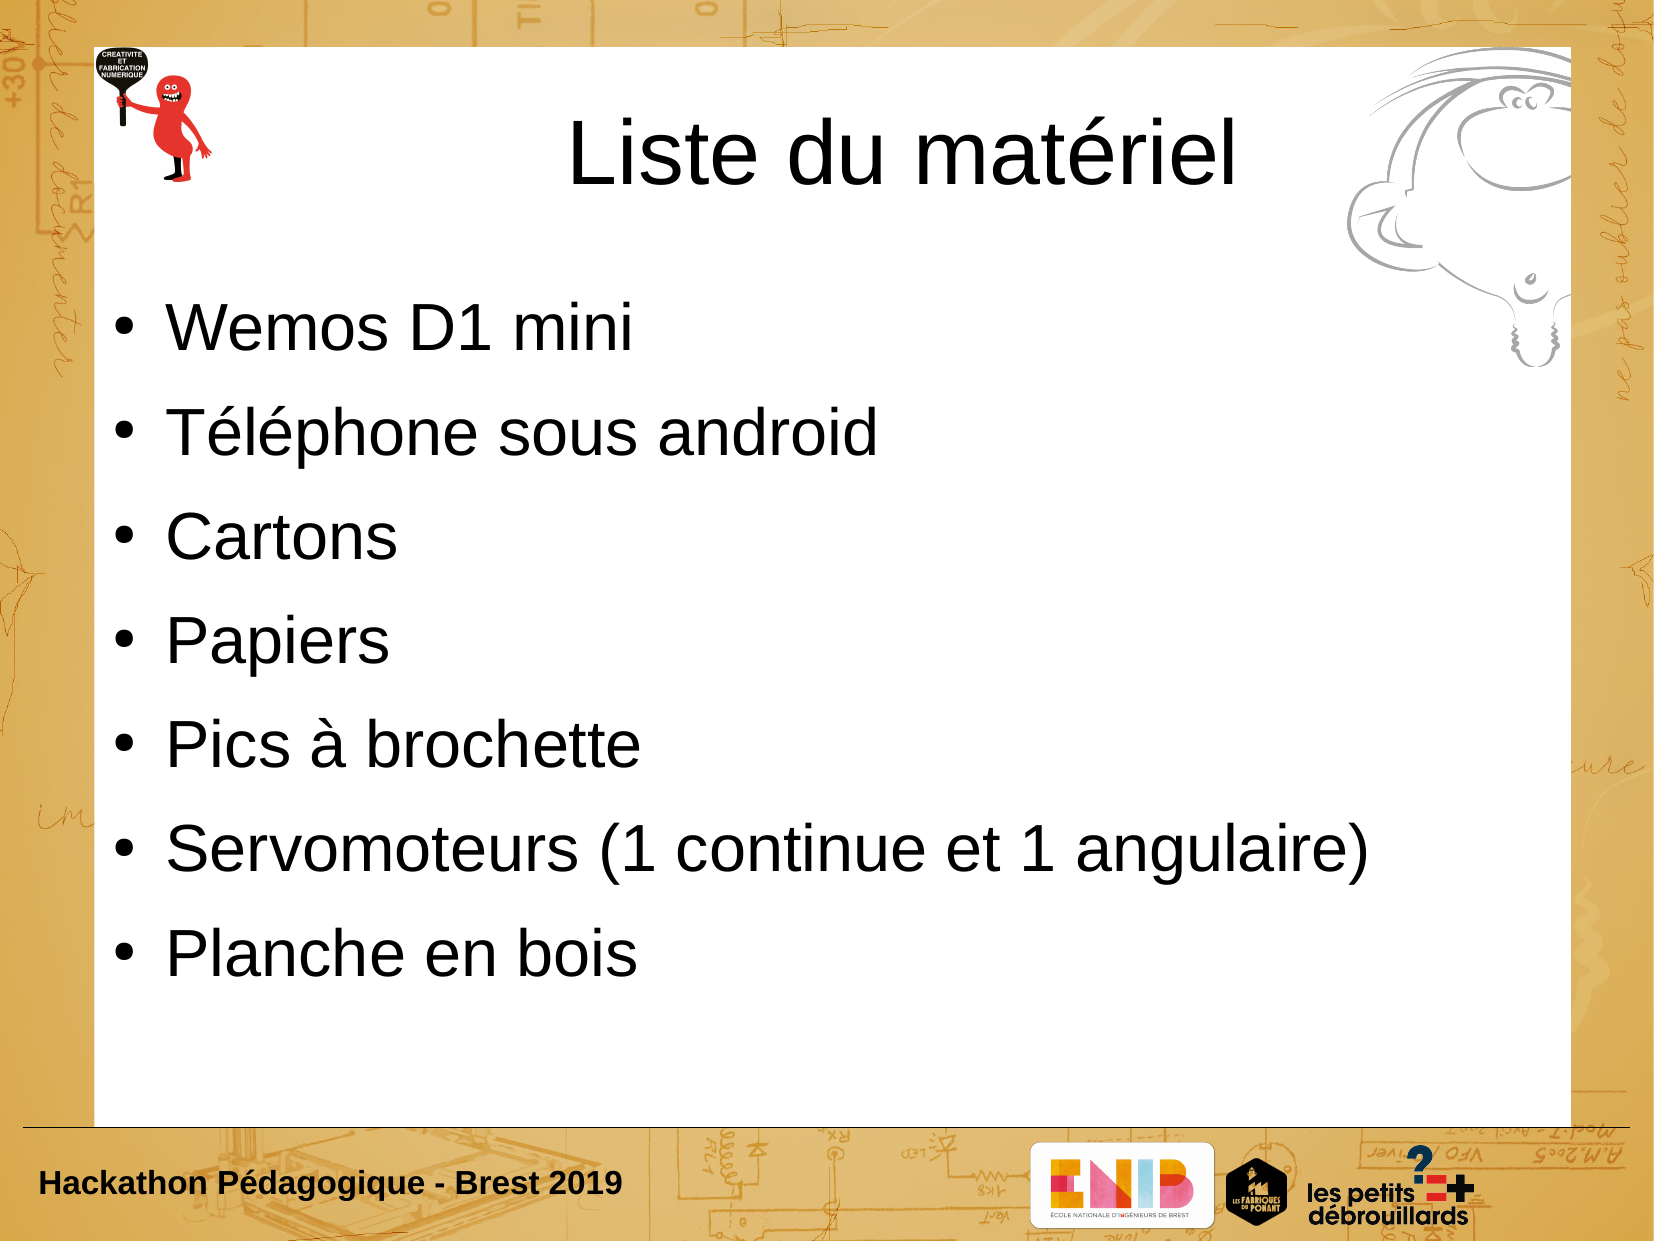

#
Liste du matériel
Wemos D1 mini
Téléphone sous android
Cartons
Papiers
Pics à brochette
Servomoteurs (1 continue et 1 angulaire)
Planche en bois
Hackathon Pédagogique - Brest 2019